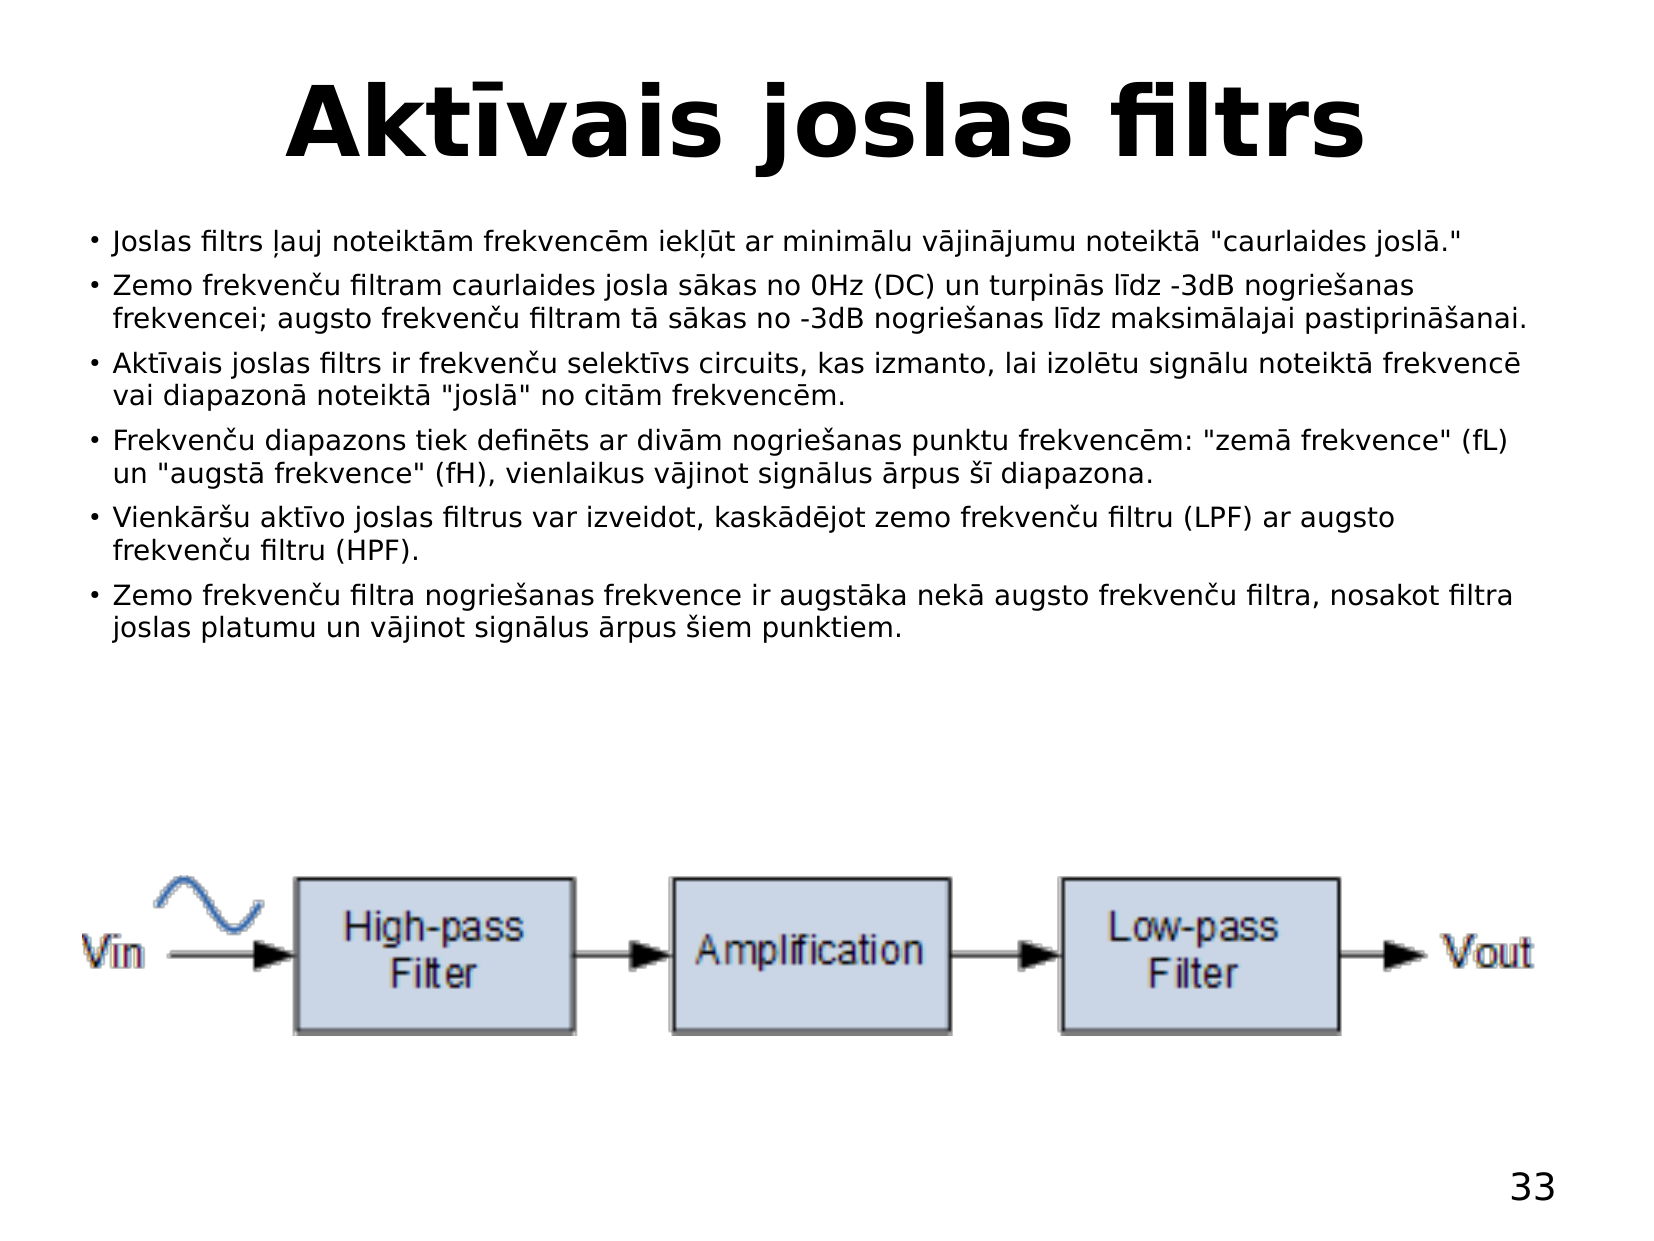

# Aktīvais joslas filtrs
Joslas filtrs ļauj noteiktām frekvencēm iekļūt ar minimālu vājinājumu noteiktā "caurlaides joslā."
Zemo frekvenču filtram caurlaides josla sākas no 0Hz (DC) un turpinās līdz -3dB nogriešanas frekvencei; augsto frekvenču filtram tā sākas no -3dB nogriešanas līdz maksimālajai pastiprināšanai.
Aktīvais joslas filtrs ir frekvenču selektīvs circuits, kas izmanto, lai izolētu signālu noteiktā frekvencē vai diapazonā noteiktā "joslā" no citām frekvencēm.
Frekvenču diapazons tiek definēts ar divām nogriešanas punktu frekvencēm: "zemā frekvence" (fL) un "augstā frekvence" (fH), vienlaikus vājinot signālus ārpus šī diapazona.
Vienkāršu aktīvo joslas filtrus var izveidot, kaskādējot zemo frekvenču filtru (LPF) ar augsto frekvenču filtru (HPF).
Zemo frekvenču filtra nogriešanas frekvence ir augstāka nekā augsto frekvenču filtra, nosakot filtra joslas platumu un vājinot signālus ārpus šiem punktiem.